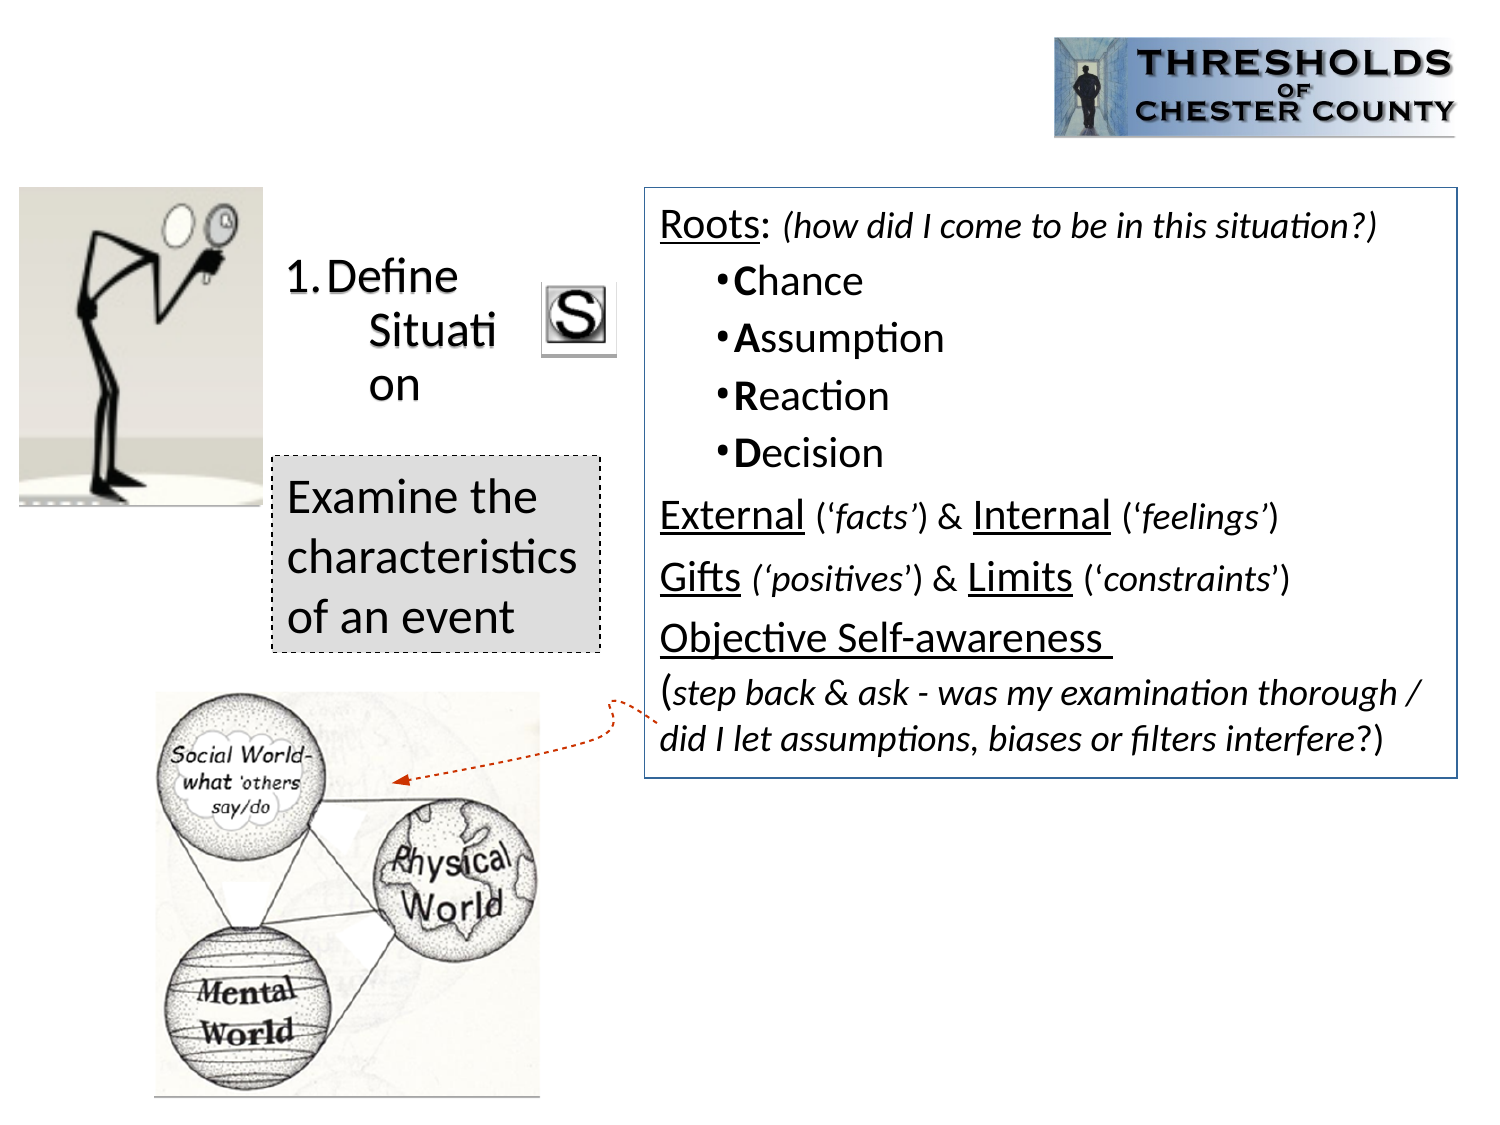

Roots: (how did I come to be in this situation?)
Chance
Assumption
Reaction
Decision
External (‘facts’) & Internal (‘feelings’)
Gifts (‘positives’) & Limits (‘constraints’)
Objective Self-awareness
(step back & ask - was my examination thorough / did I let assumptions, biases or filters interfere?)
# Define Situation
Examine the characteristics of an event